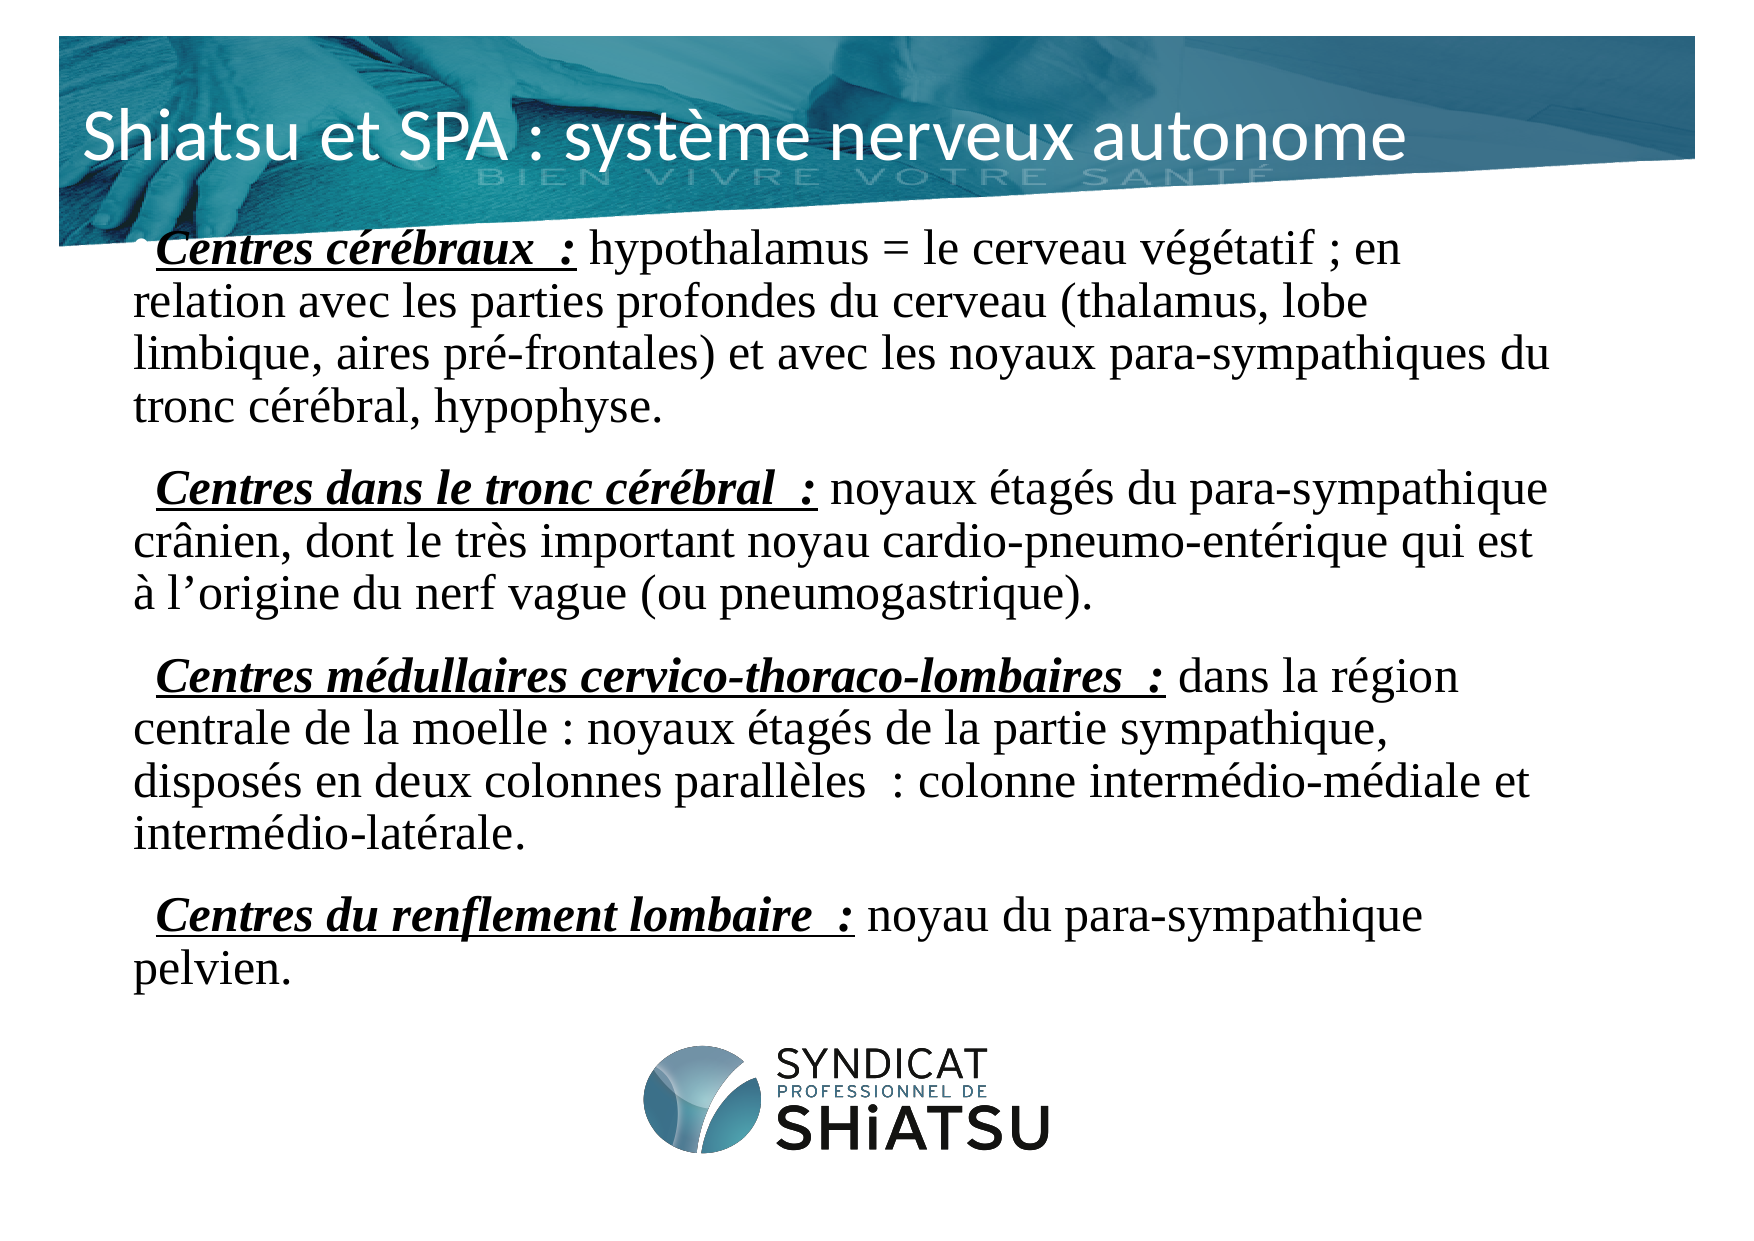

# Shiatsu et SPA : système nerveux autonome
Centres cérébraux  : hypothalamus = le cerveau végétatif ; en relation avec les parties profondes du cerveau (thalamus, lobe limbique, aires pré-frontales) et avec les noyaux para-sympathiques du tronc cérébral, hypophyse.
Centres dans le tronc cérébral  : noyaux étagés du para-sympathique crânien, dont le très important noyau cardio-pneumo-entérique qui est à l’origine du nerf vague (ou pneumogastrique).
Centres médullaires cervico-thoraco-lombaires  : dans la région centrale de la moelle : noyaux étagés de la partie sympathique, disposés en deux colonnes parallèles  : colonne intermédio-médiale et intermédio-latérale.
Centres du renflement lombaire  : noyau du para-sympathique pelvien.